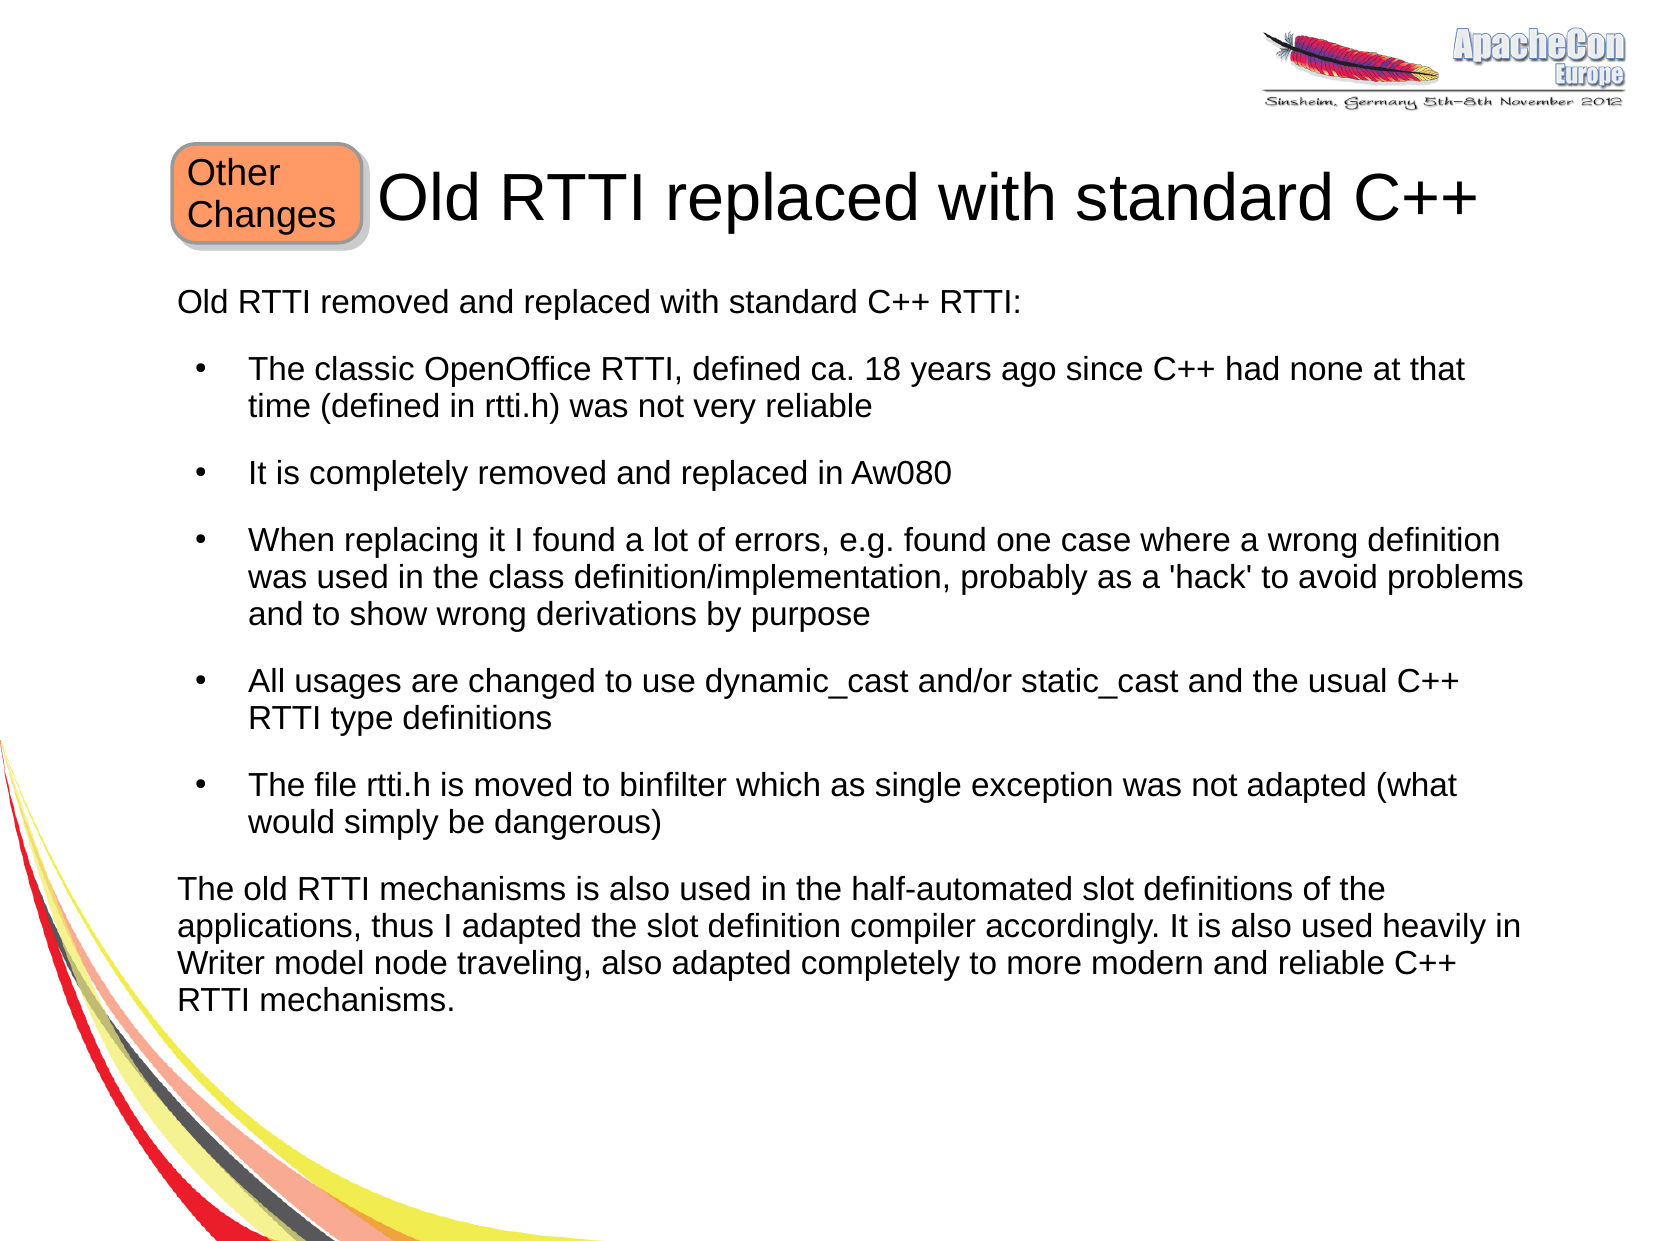

Other
Changes
Old RTTI replaced with standard C++
# Old RTTI removed and replaced with standard C++ RTTI:
The classic OpenOffice RTTI, defined ca. 18 years ago since C++ had none at that time (defined in rtti.h) was not very reliable
It is completely removed and replaced in Aw080
When replacing it I found a lot of errors, e.g. found one case where a wrong definition was used in the class definition/implementation, probably as a 'hack' to avoid problems and to show wrong derivations by purpose
All usages are changed to use dynamic_cast and/or static_cast and the usual C++ RTTI type definitions
The file rtti.h is moved to binfilter which as single exception was not adapted (what would simply be dangerous)
The old RTTI mechanisms is also used in the half-automated slot definitions of the applications, thus I adapted the slot definition compiler accordingly. It is also used heavily in Writer model node traveling, also adapted completely to more modern and reliable C++ RTTI mechanisms.